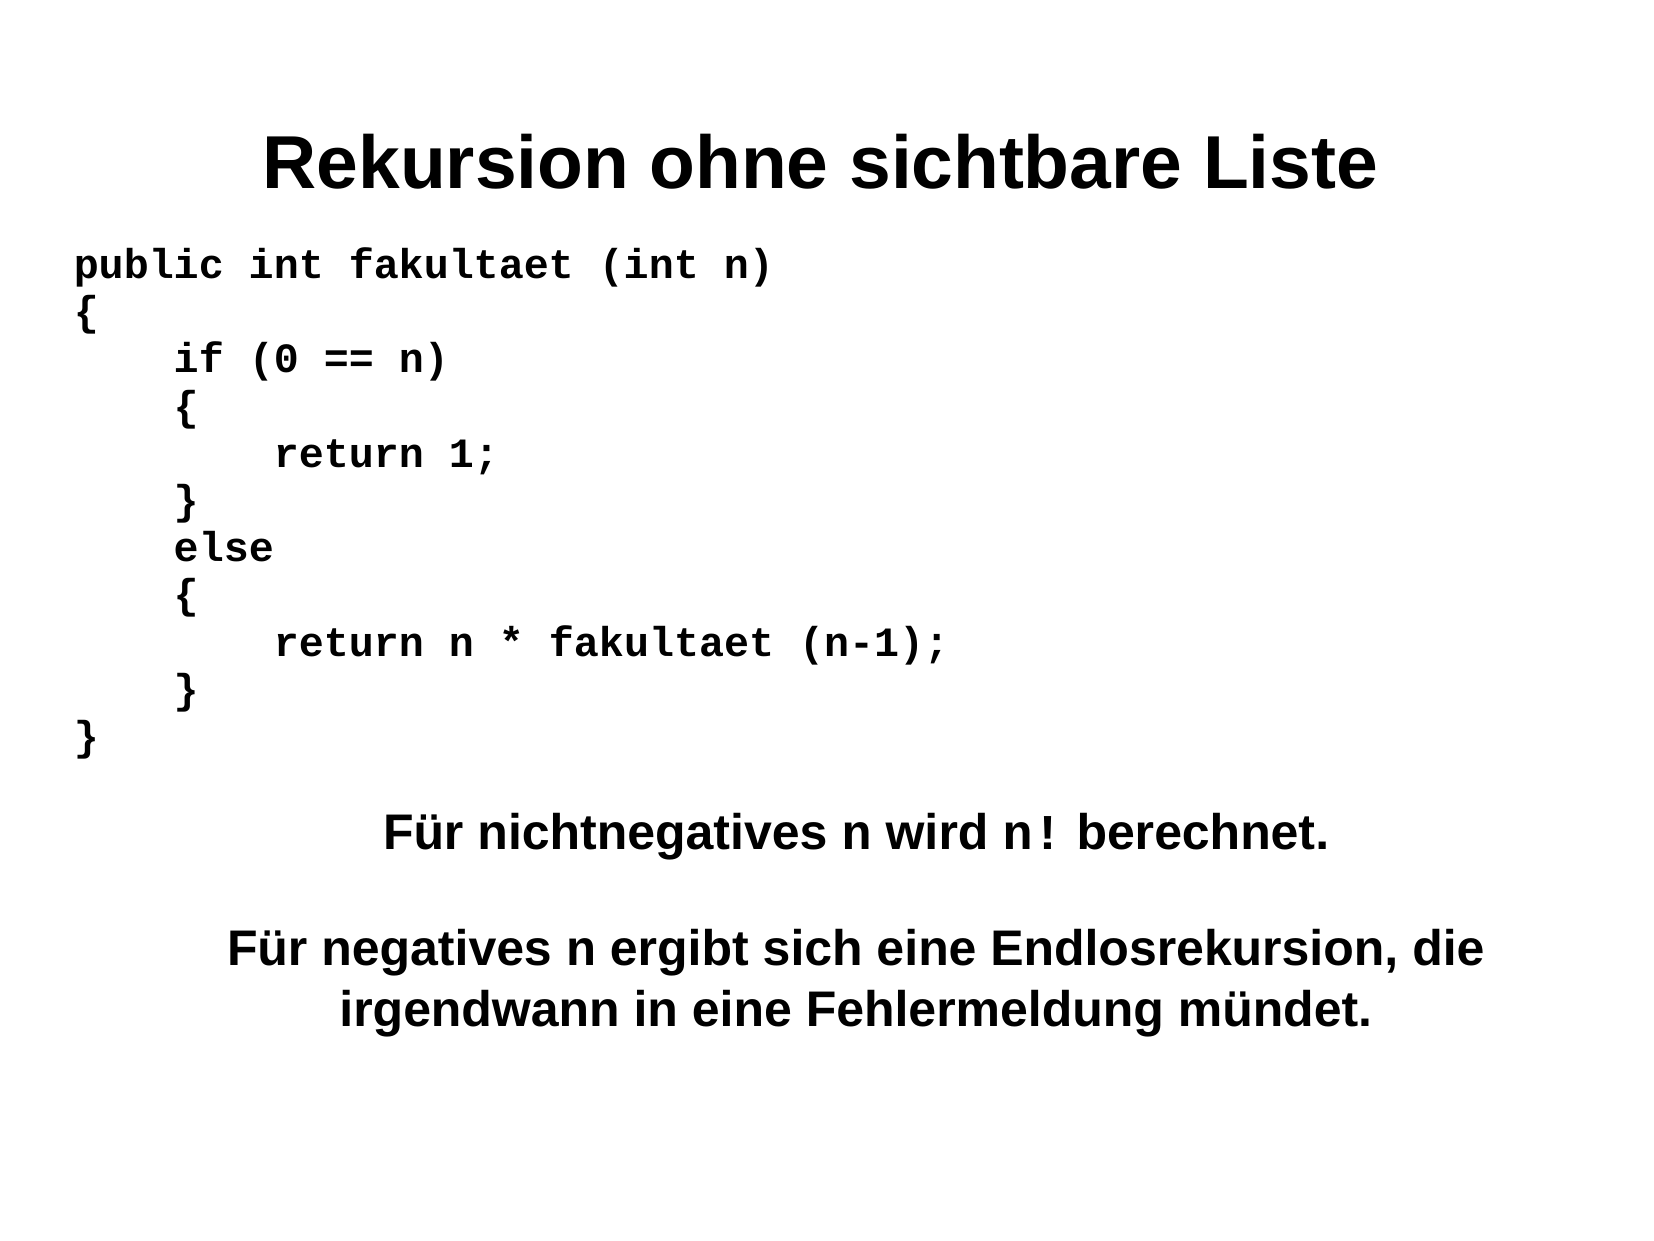

# Rekursion ohne sichtbare Liste
public int fakultaet (int n)
{
 if (0 == n)
 {
 return 1;
 }
 else
 {
 return n * fakultaet (n-1);
 }
}
Für nichtnegatives n wird n! berechnet.
Für negatives n ergibt sich eine Endlosrekursion, die irgendwann in eine Fehlermeldung mündet.